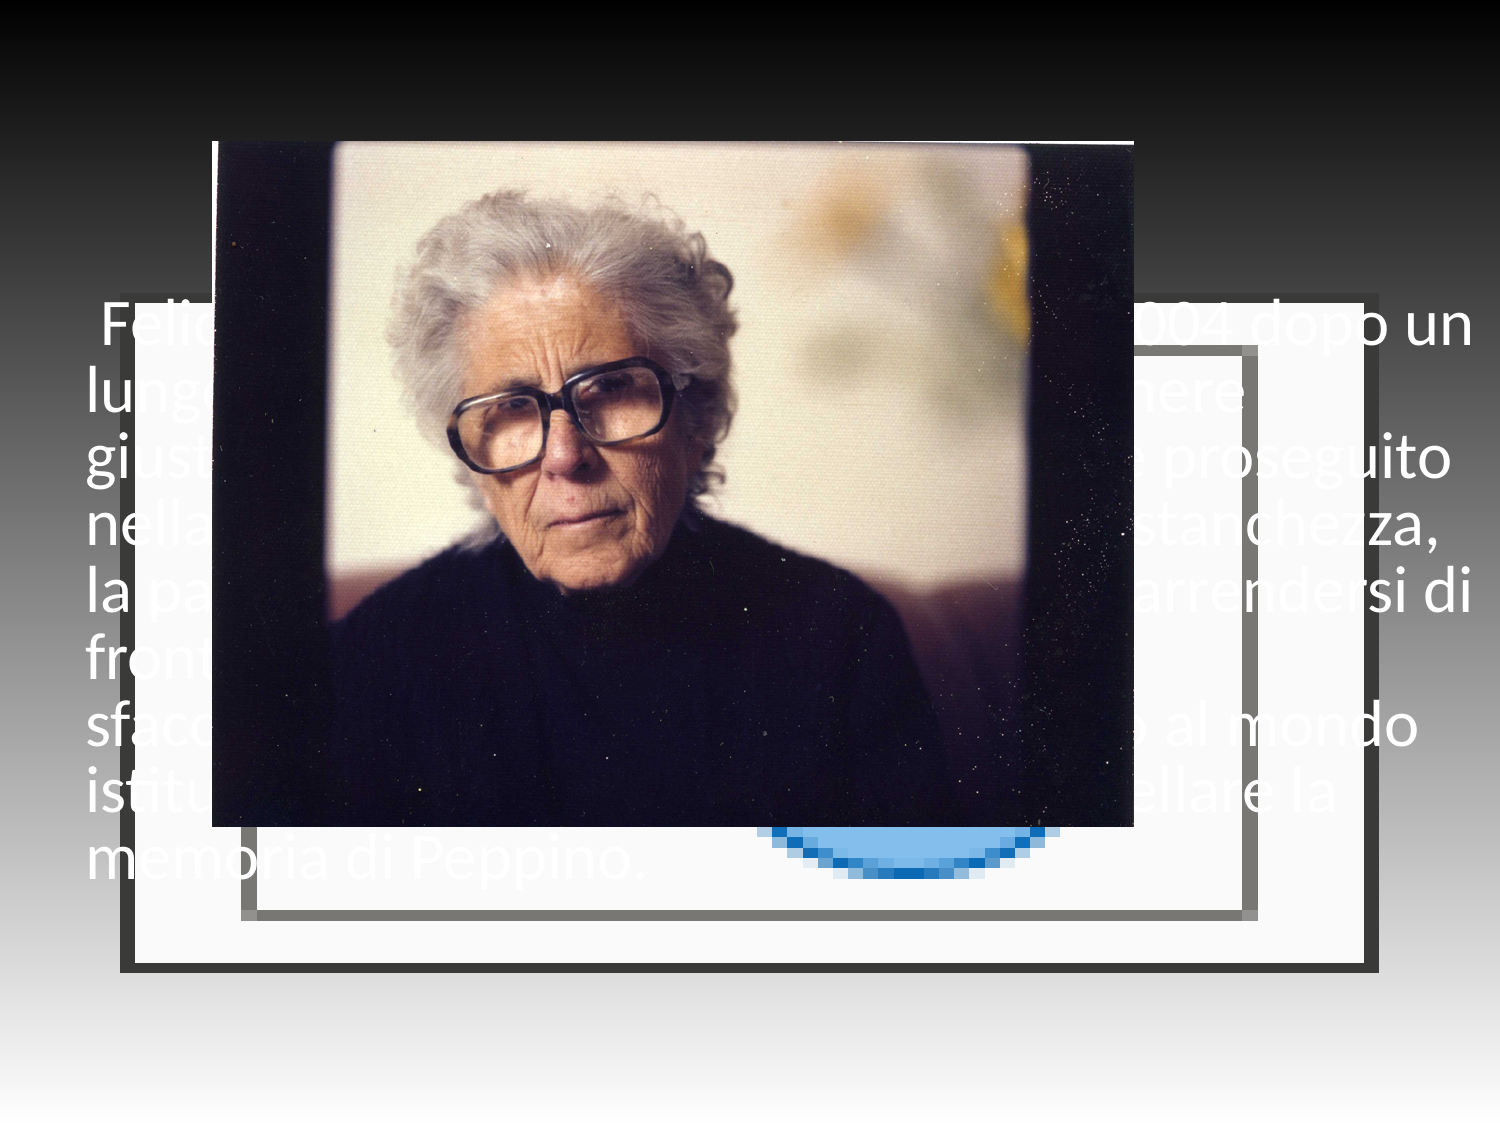

#
 Felicia è scomparsa il 7 dicembre del 2004 dopo un lungo ed estenuante percorso per ottenere giustizia per il figlio Peppino.Ha sempre proseguito nella sua battaglia superando anche la stanchezza, la paura, la debolezza fisica, senza mai arrendersi di fronte agli innumerevoli ostacoli e alla sfacciataggine di chi, pur appartenendo al mondo istituzionale, ha spesso tentato di cancellare la memoria di Peppino.